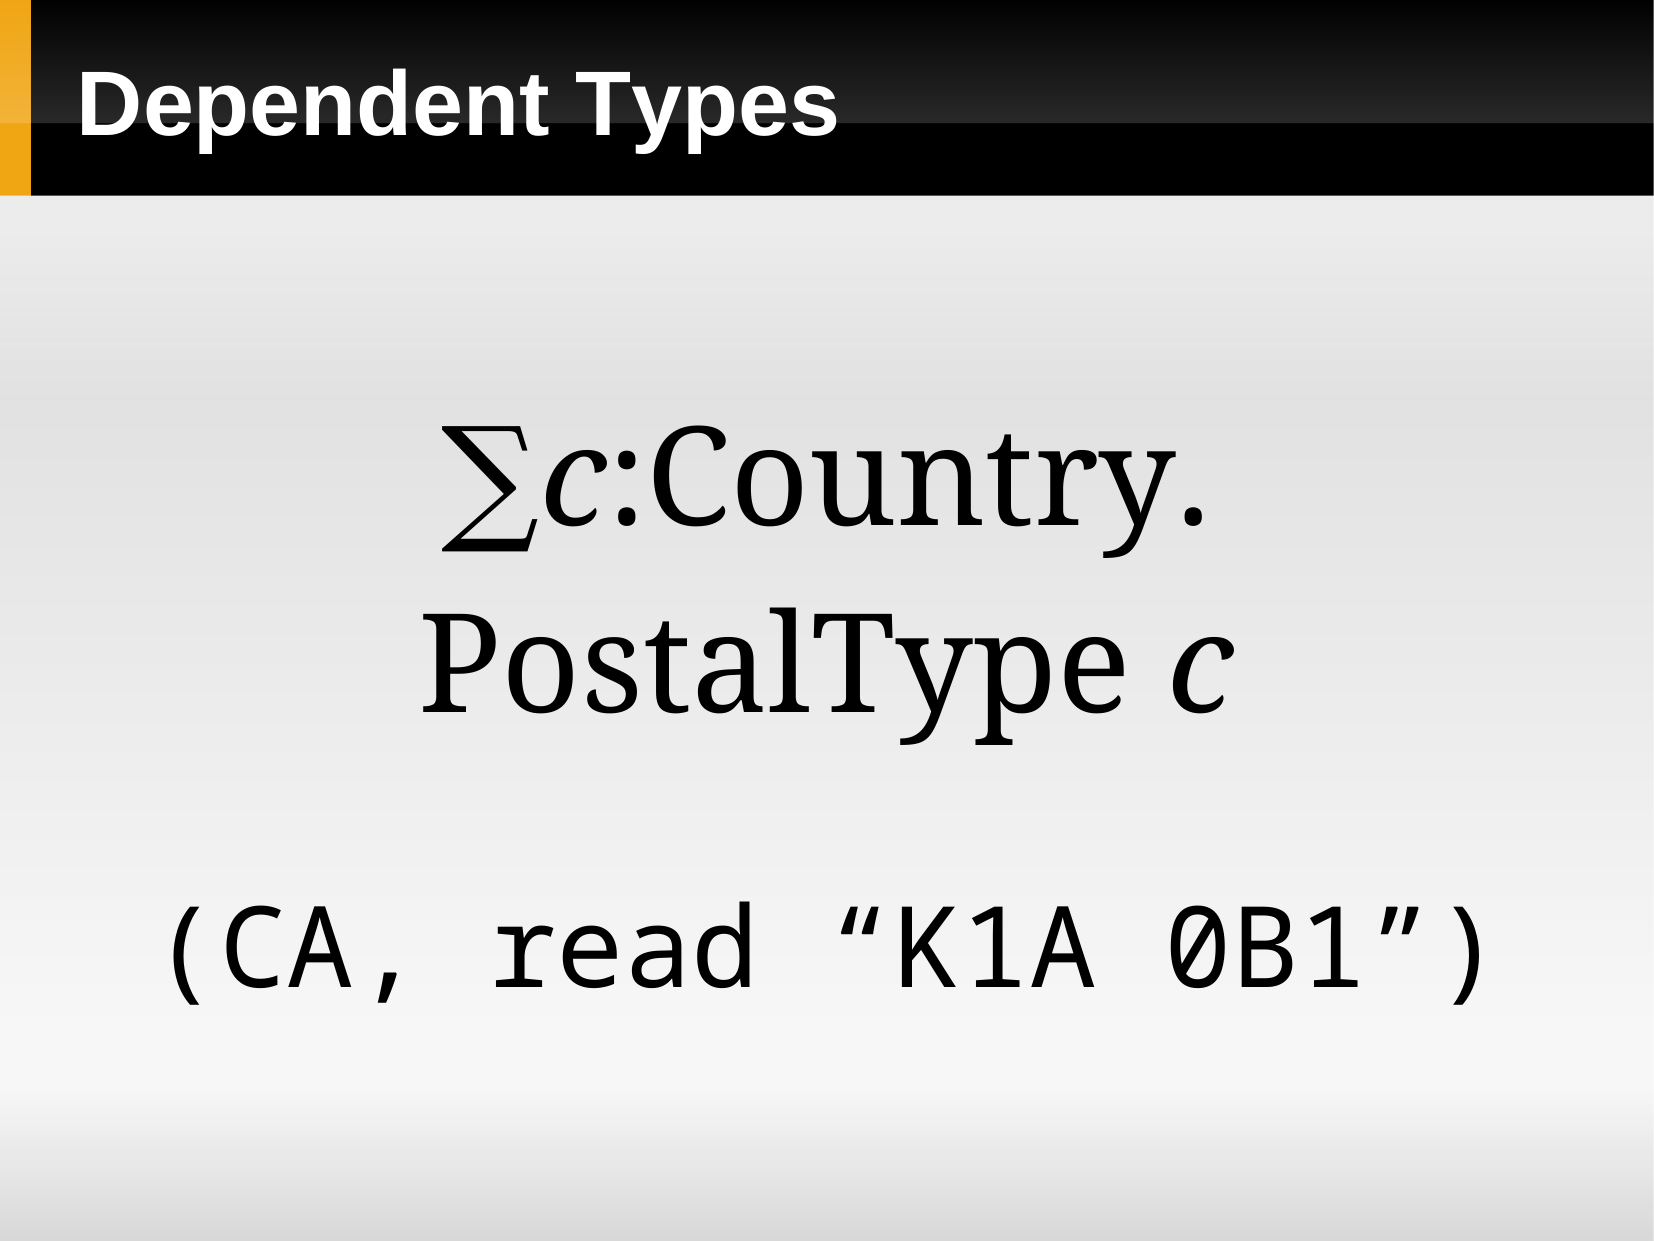

# Dependent Types
∑c:Country. PostalType c
(CA, read “K1A 0B1”)